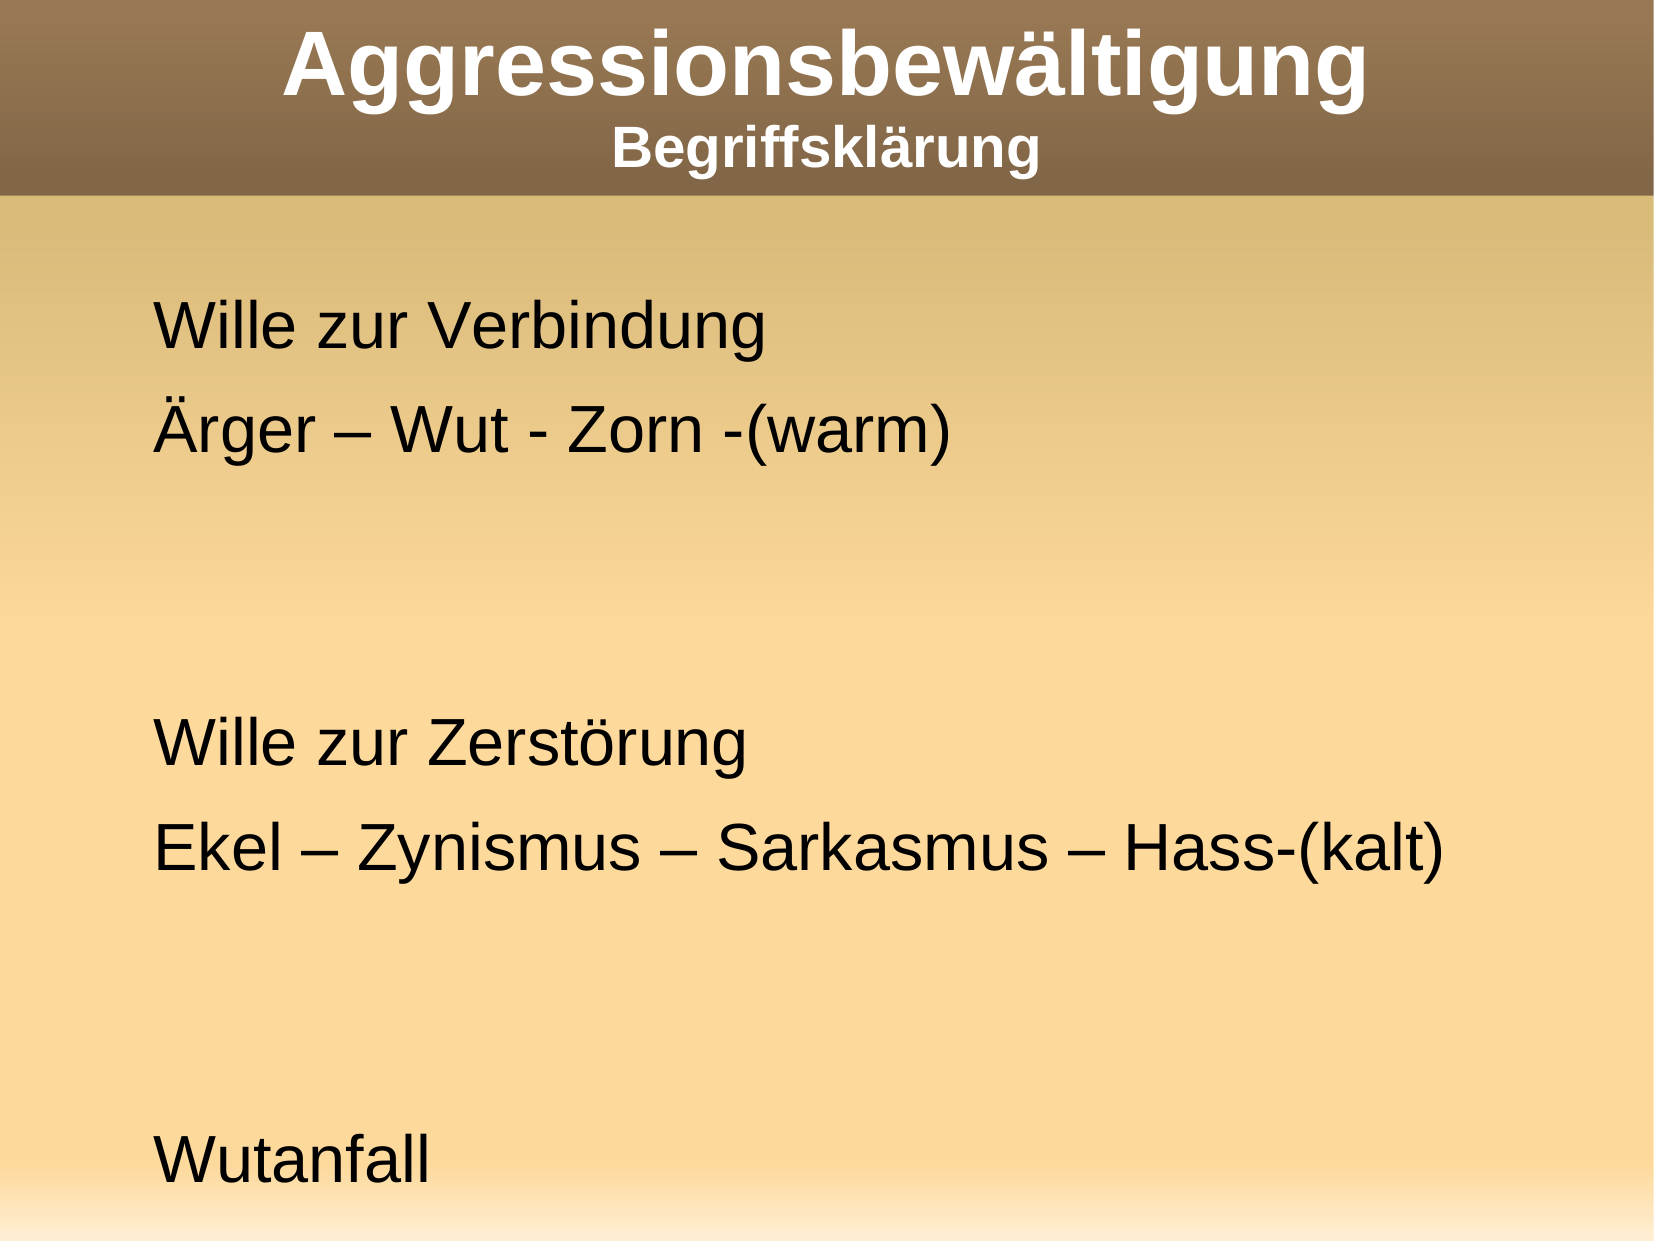

# Aggressionsbewältigung Begriffsklärung
Wille zur Verbindung
Ärger – Wut - Zorn -(warm)
Wille zur Zerstörung
Ekel – Zynismus – Sarkasmus – Hass-(kalt)
Wutanfall